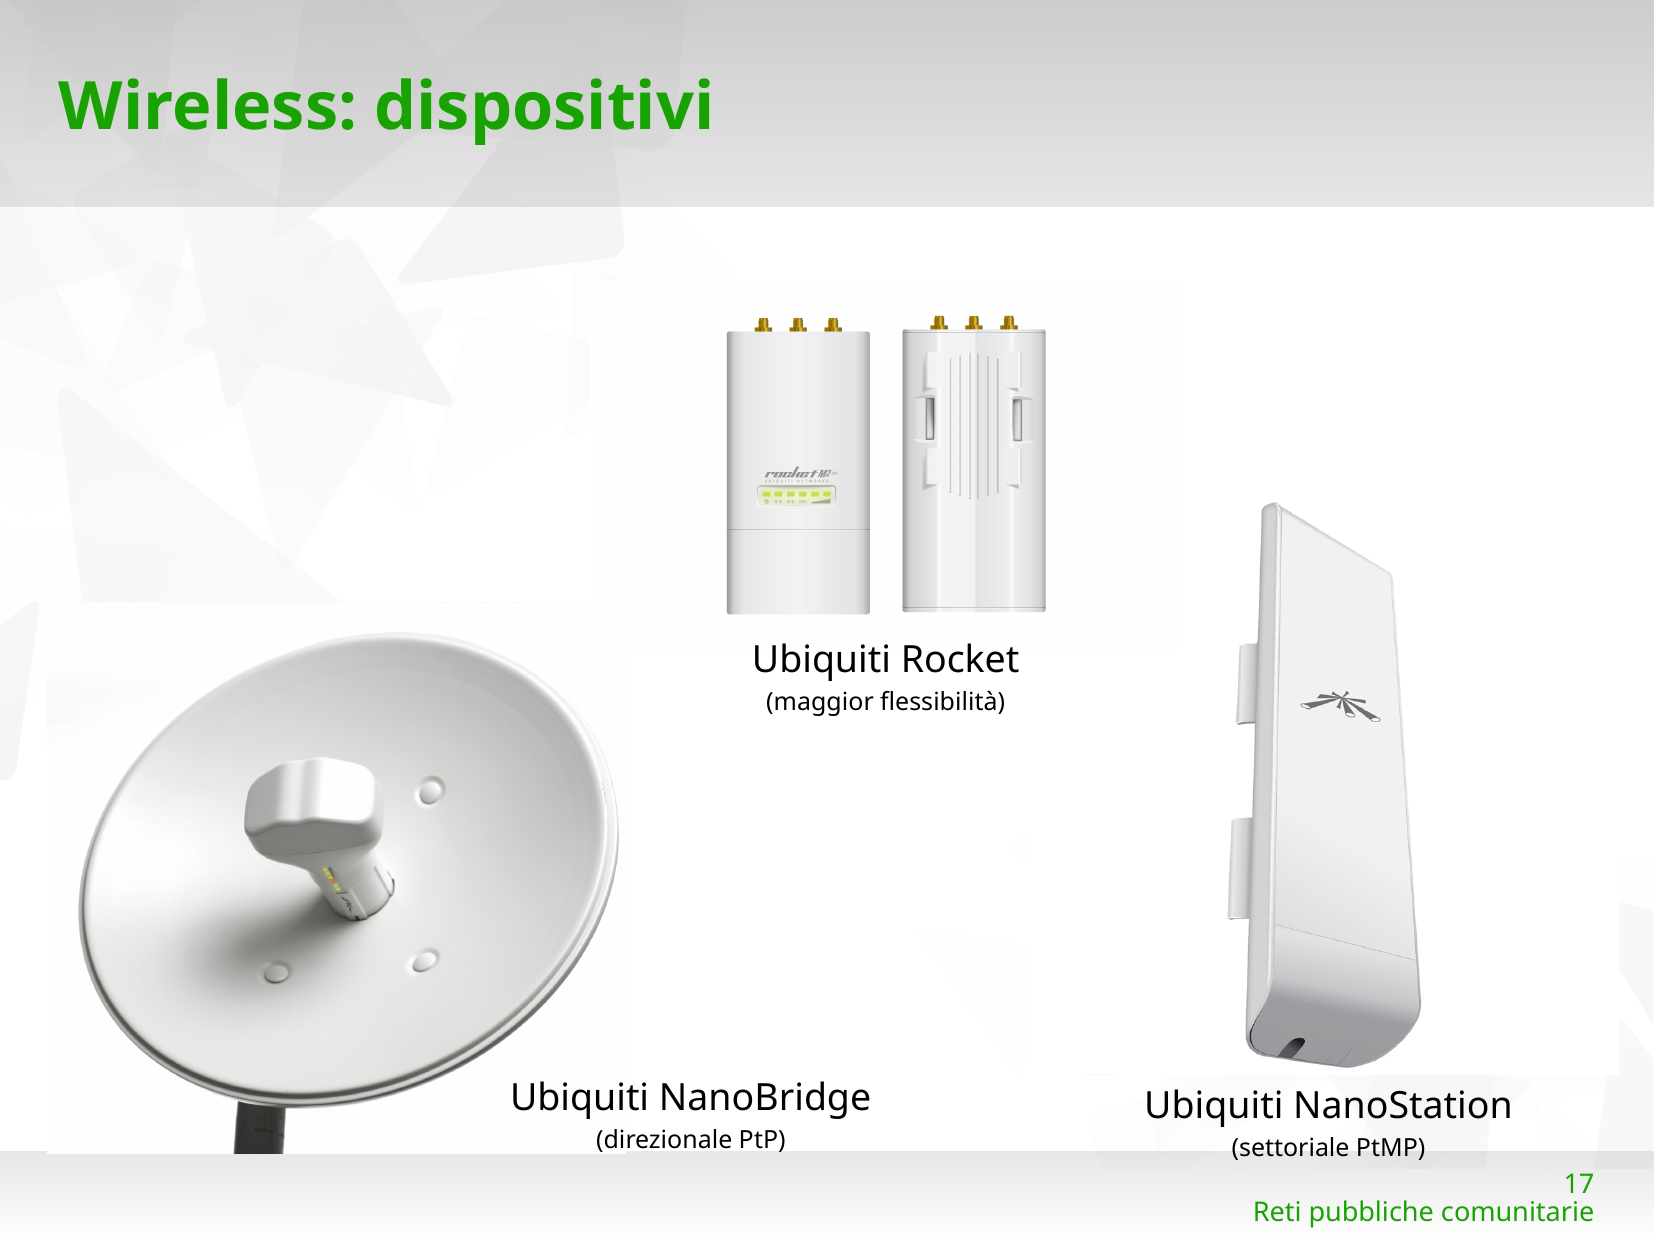

# Wireless: dispositivi
Ubiquiti Rocket
(maggior flessibilità)
Ubiquiti NanoBridge
(direzionale PtP)
Ubiquiti NanoStation
(settoriale PtMP)
17
Reti pubbliche comunitarie